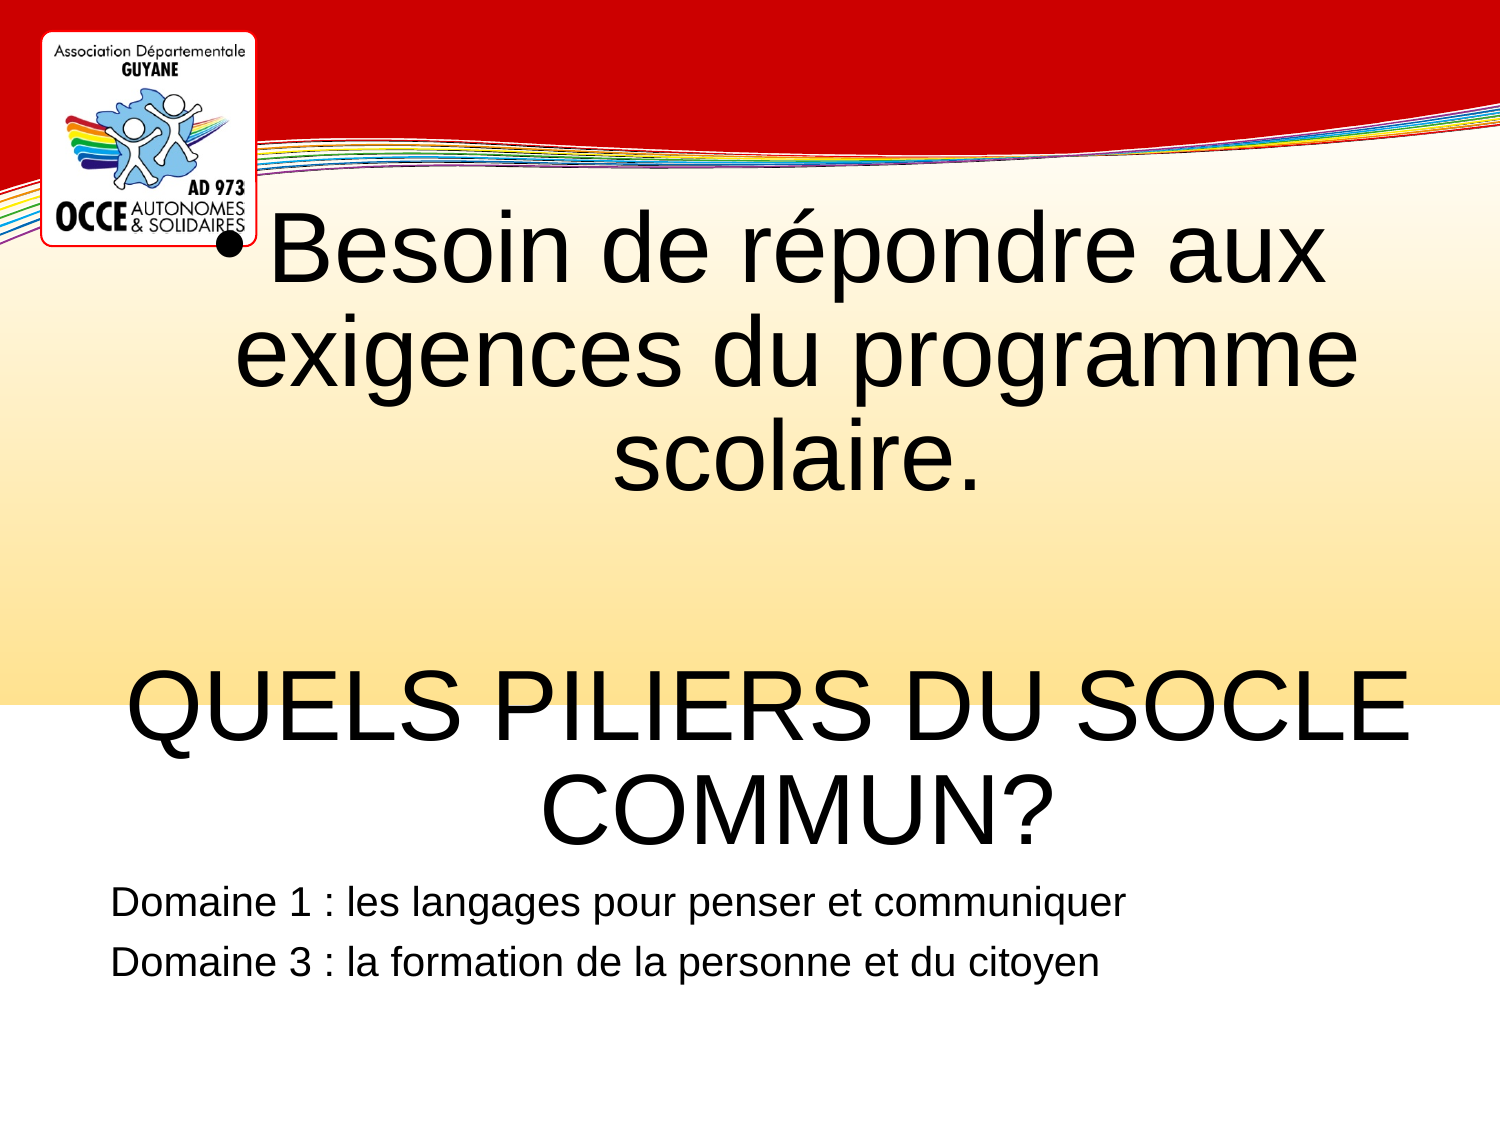

# Besoin de répondre aux exigences du programme scolaire.
QUELS PILIERS DU SOCLE COMMUN?
Domaine 1 : les langages pour penser et communiquer
Domaine 3 : la formation de la personne et du citoyen